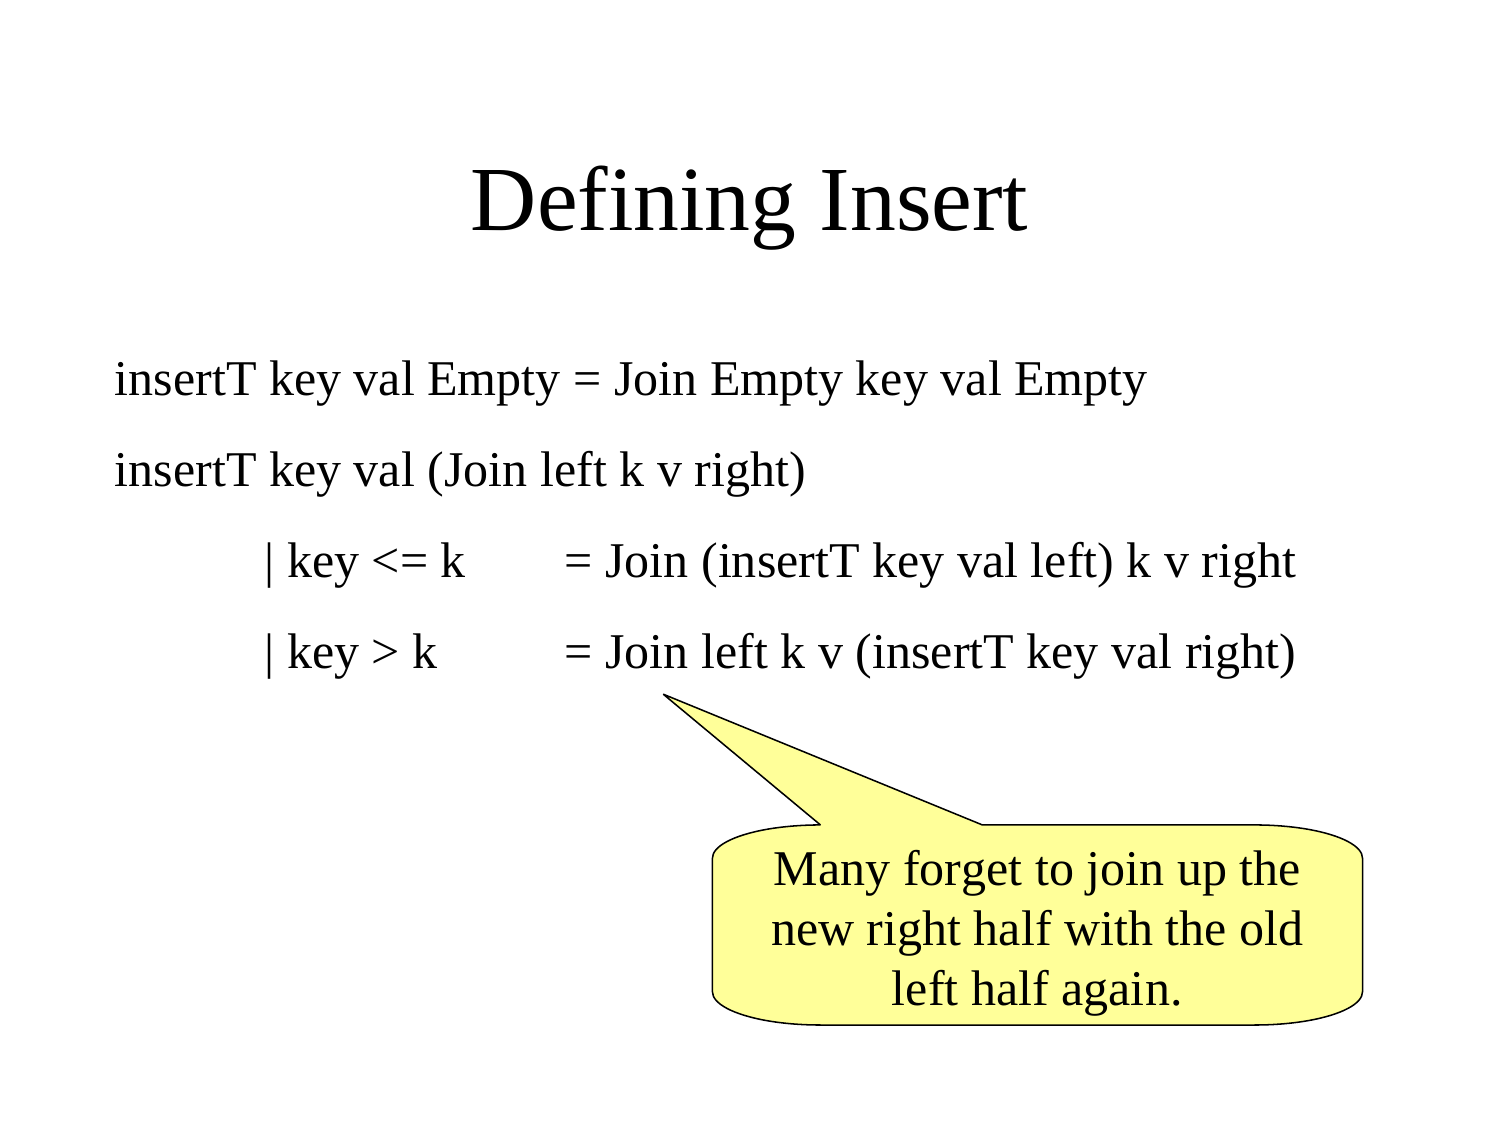

# Defining Insert
insertT key val Empty = Join Empty key val Empty
insertT key val (Join left k v right)
	| key <= k	= Join (insertT key val left) k v right
	| key > k	= Join left k v (insertT key val right)
Many forget to join up the
new right half with the old
left half again.